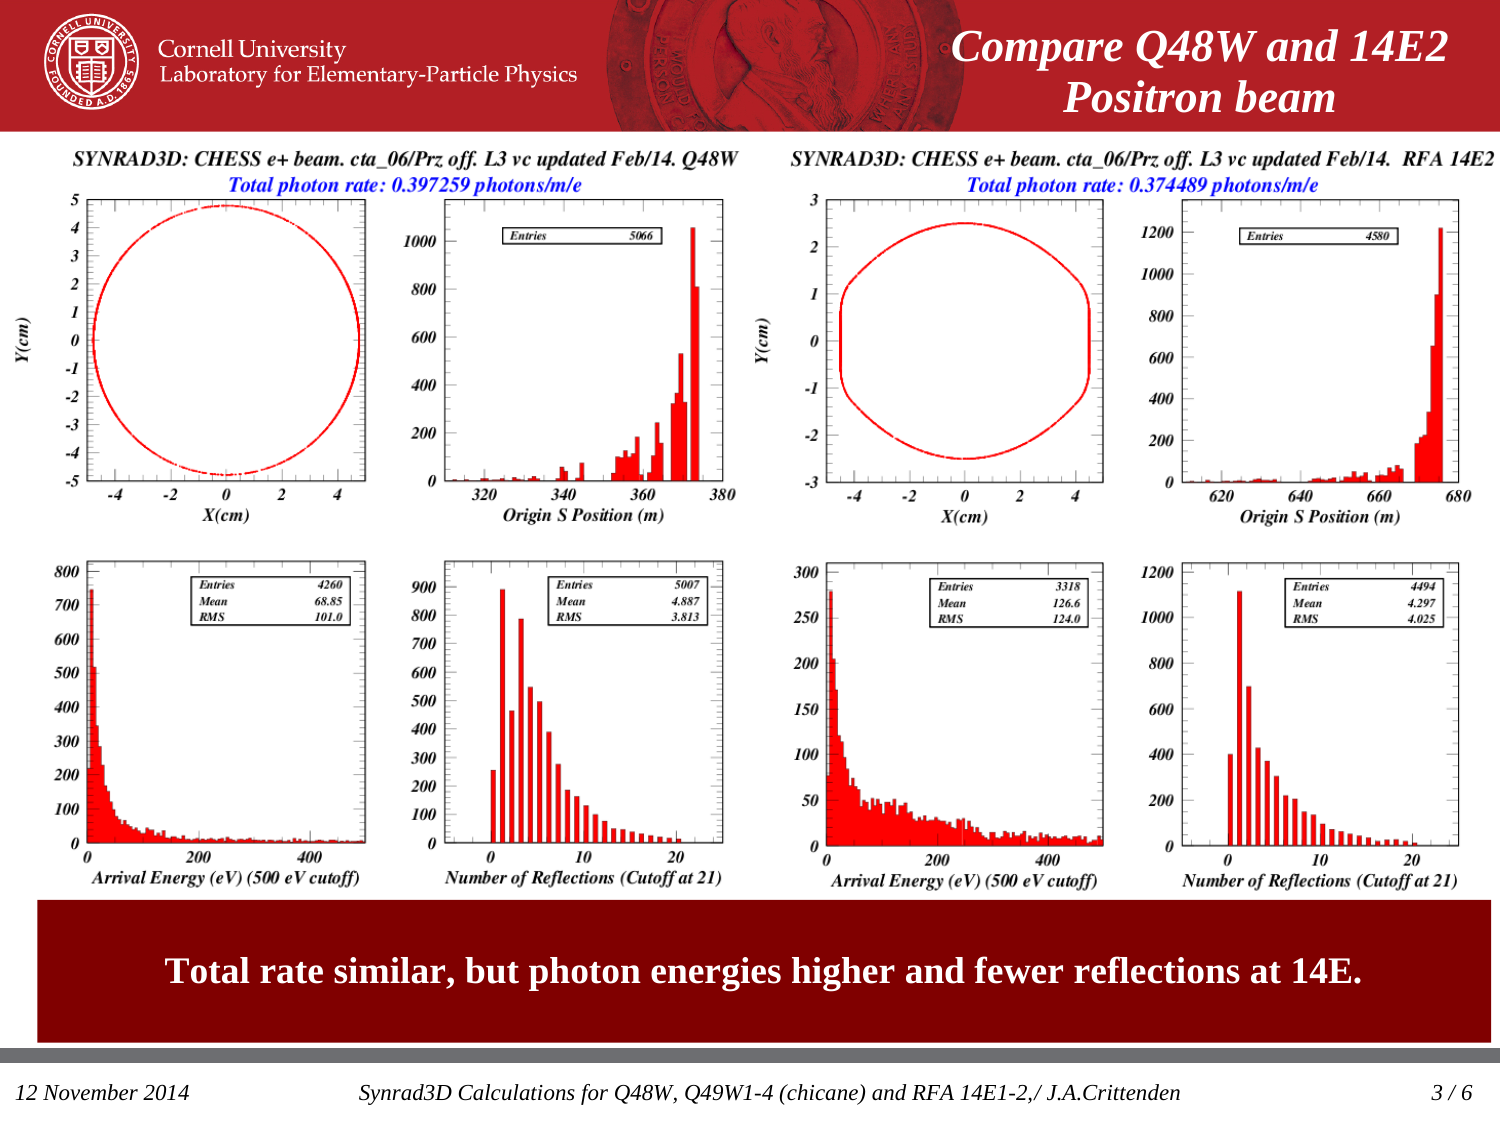

# Compare Q48W and 14E2 Positron beam
Total rate similar, but photon energies higher and fewer reflections at 14E.